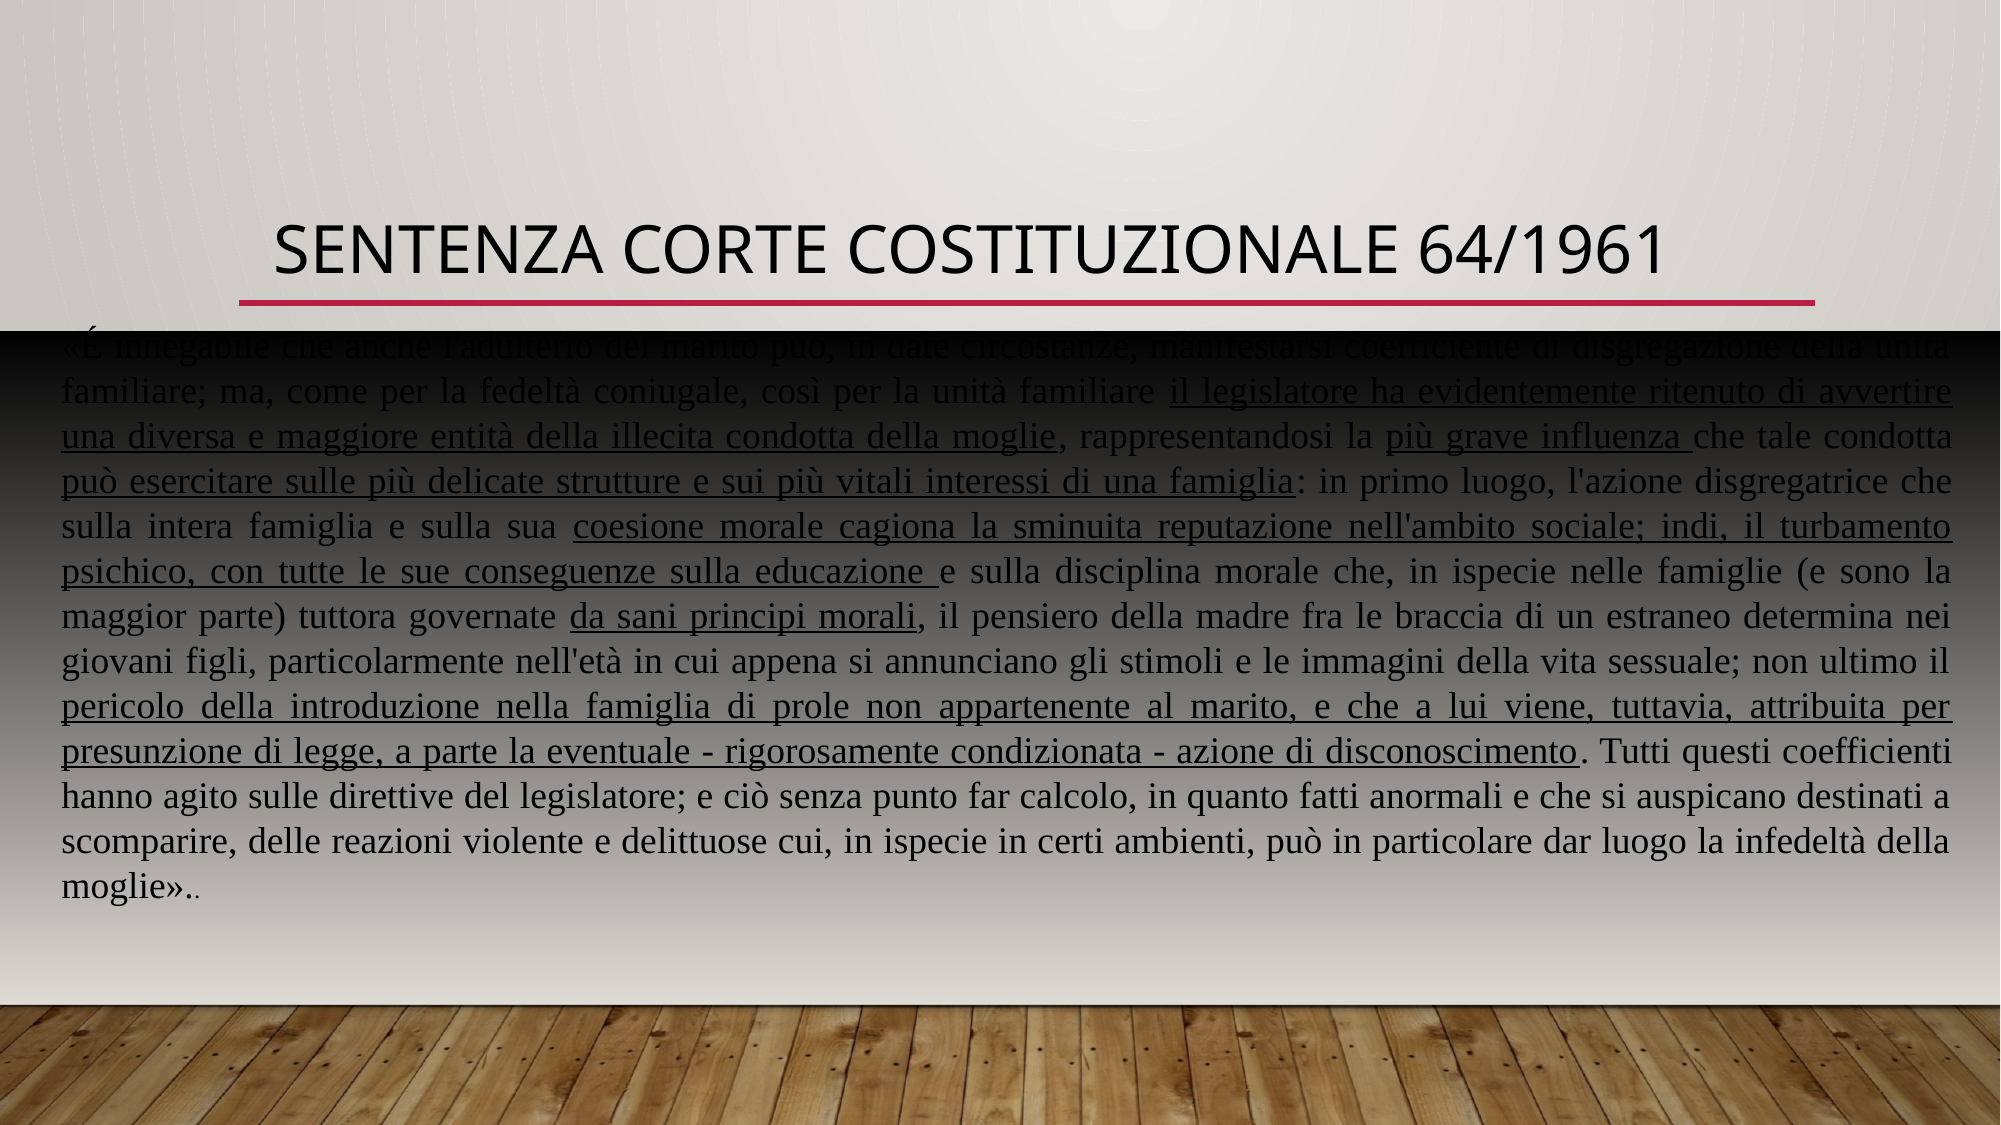

# Sentenza corte costituzionale 64/1961
«É innegabile che anche l'adulterio del marito può, in date circostanze, manifestarsi coefficiente di disgregazione della unità familiare; ma, come per la fedeltà coniugale, così per la unità familiare il legislatore ha evidentemente ritenuto di avvertire una diversa e maggiore entità della illecita condotta della moglie, rappresentandosi la più grave influenza che tale condotta può esercitare sulle più delicate strutture e sui più vitali interessi di una famiglia: in primo luogo, l'azione disgregatrice che sulla intera famiglia e sulla sua coesione morale cagiona la sminuita reputazione nell'ambito sociale; indi, il turbamento psichico, con tutte le sue conseguenze sulla educazione e sulla disciplina morale che, in ispecie nelle famiglie (e sono la maggior parte) tuttora governate da sani principi morali, il pensiero della madre fra le braccia di un estraneo determina nei giovani figli, particolarmente nell'età in cui appena si annunciano gli stimoli e le immagini della vita sessuale; non ultimo il pericolo della introduzione nella famiglia di prole non appartenente al marito, e che a lui viene, tuttavia, attribuita per presunzione di legge, a parte la eventuale - rigorosamente condizionata - azione di disconoscimento. Tutti questi coefficienti hanno agito sulle direttive del legislatore; e ciò senza punto far calcolo, in quanto fatti anormali e che si auspicano destinati a scomparire, delle reazioni violente e delittuose cui, in ispecie in certi ambienti, può in particolare dar luogo la infedeltà della moglie»..